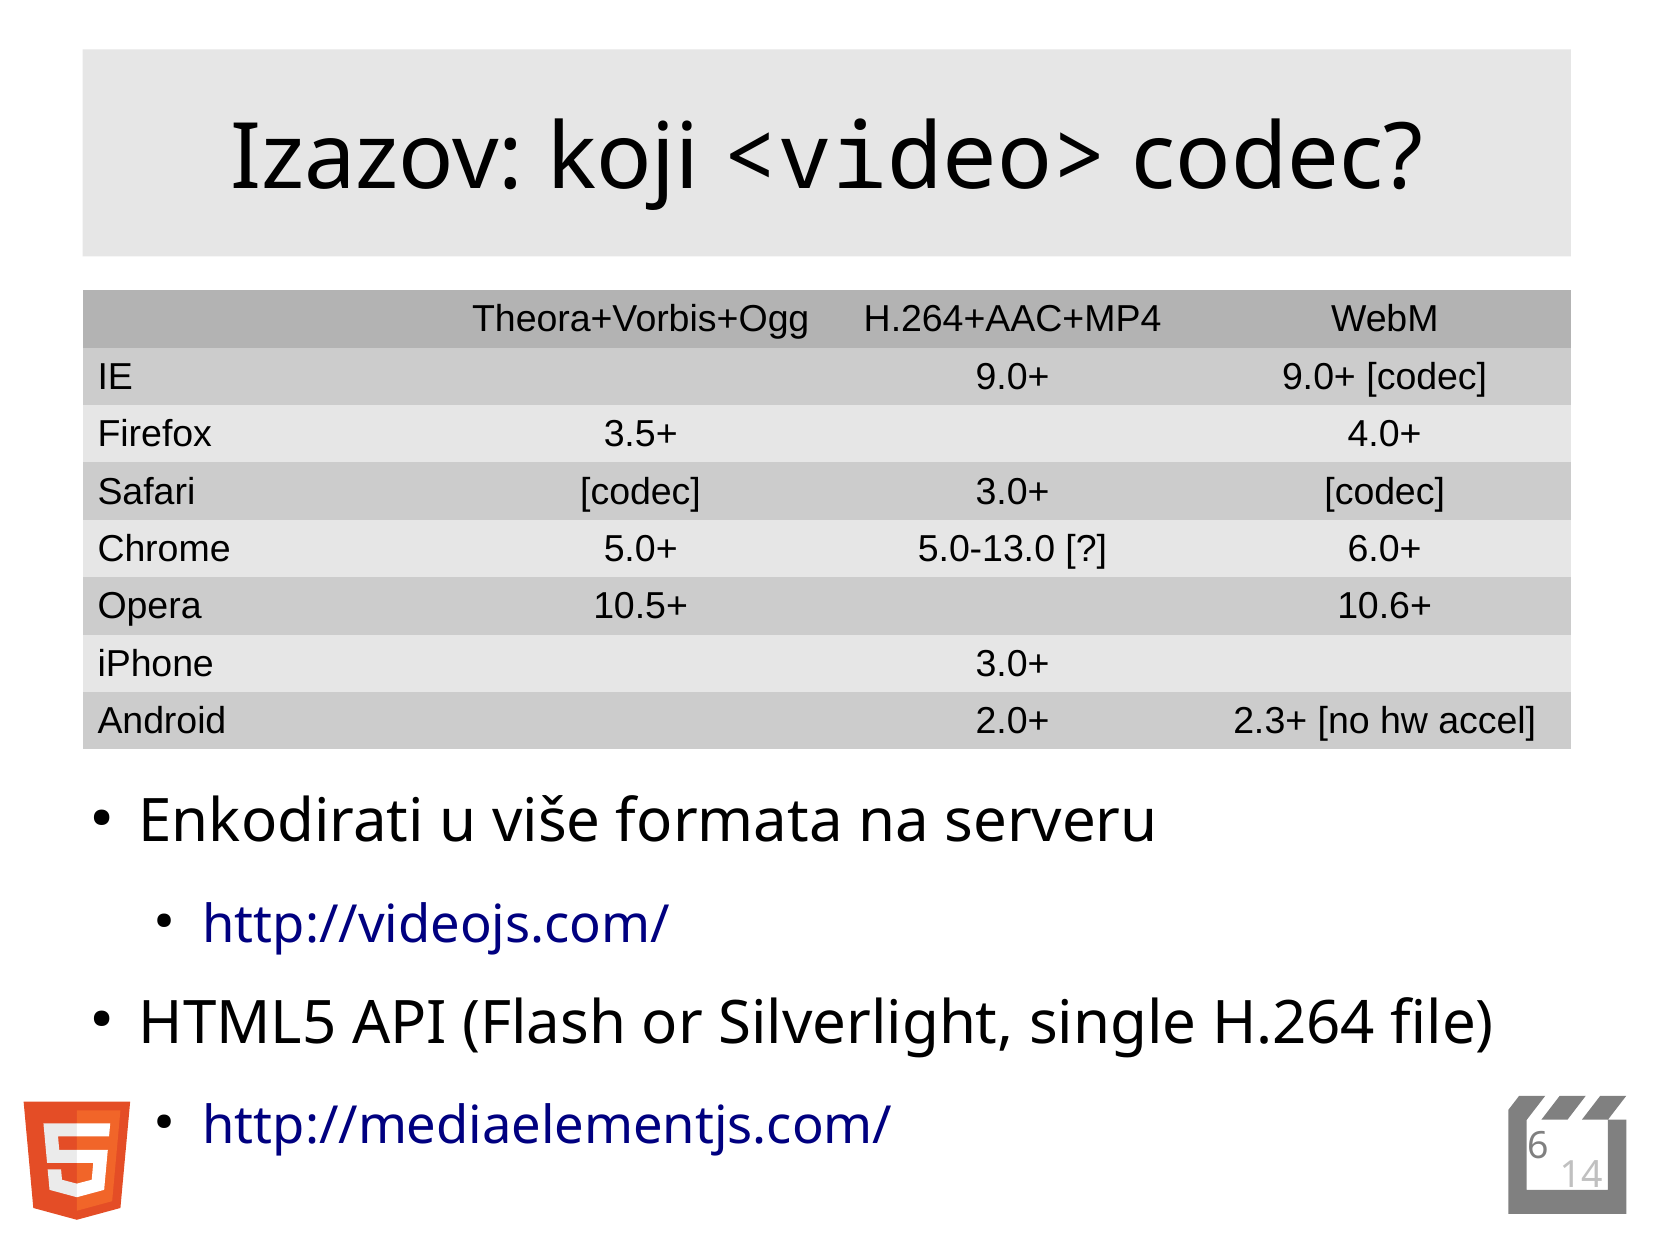

# Izazov: koji <video> codec?
| | Theora+Vorbis+Ogg | H.264+AAC+MP4 | WebM |
| --- | --- | --- | --- |
| IE | | 9.0+ | 9.0+ [codec] |
| Firefox | 3.5+ | | 4.0+ |
| Safari | [codec] | 3.0+ | [codec] |
| Chrome | 5.0+ | 5.0-13.0 [?] | 6.0+ |
| Opera | 10.5+ | | 10.6+ |
| iPhone | | 3.0+ | |
| Android | | 2.0+ | 2.3+ [no hw accel] |
Enkodirati u više formata na serveru
http://videojs.com/
HTML5 API (Flash or Silverlight, single H.264 file)
http://mediaelementjs.com/